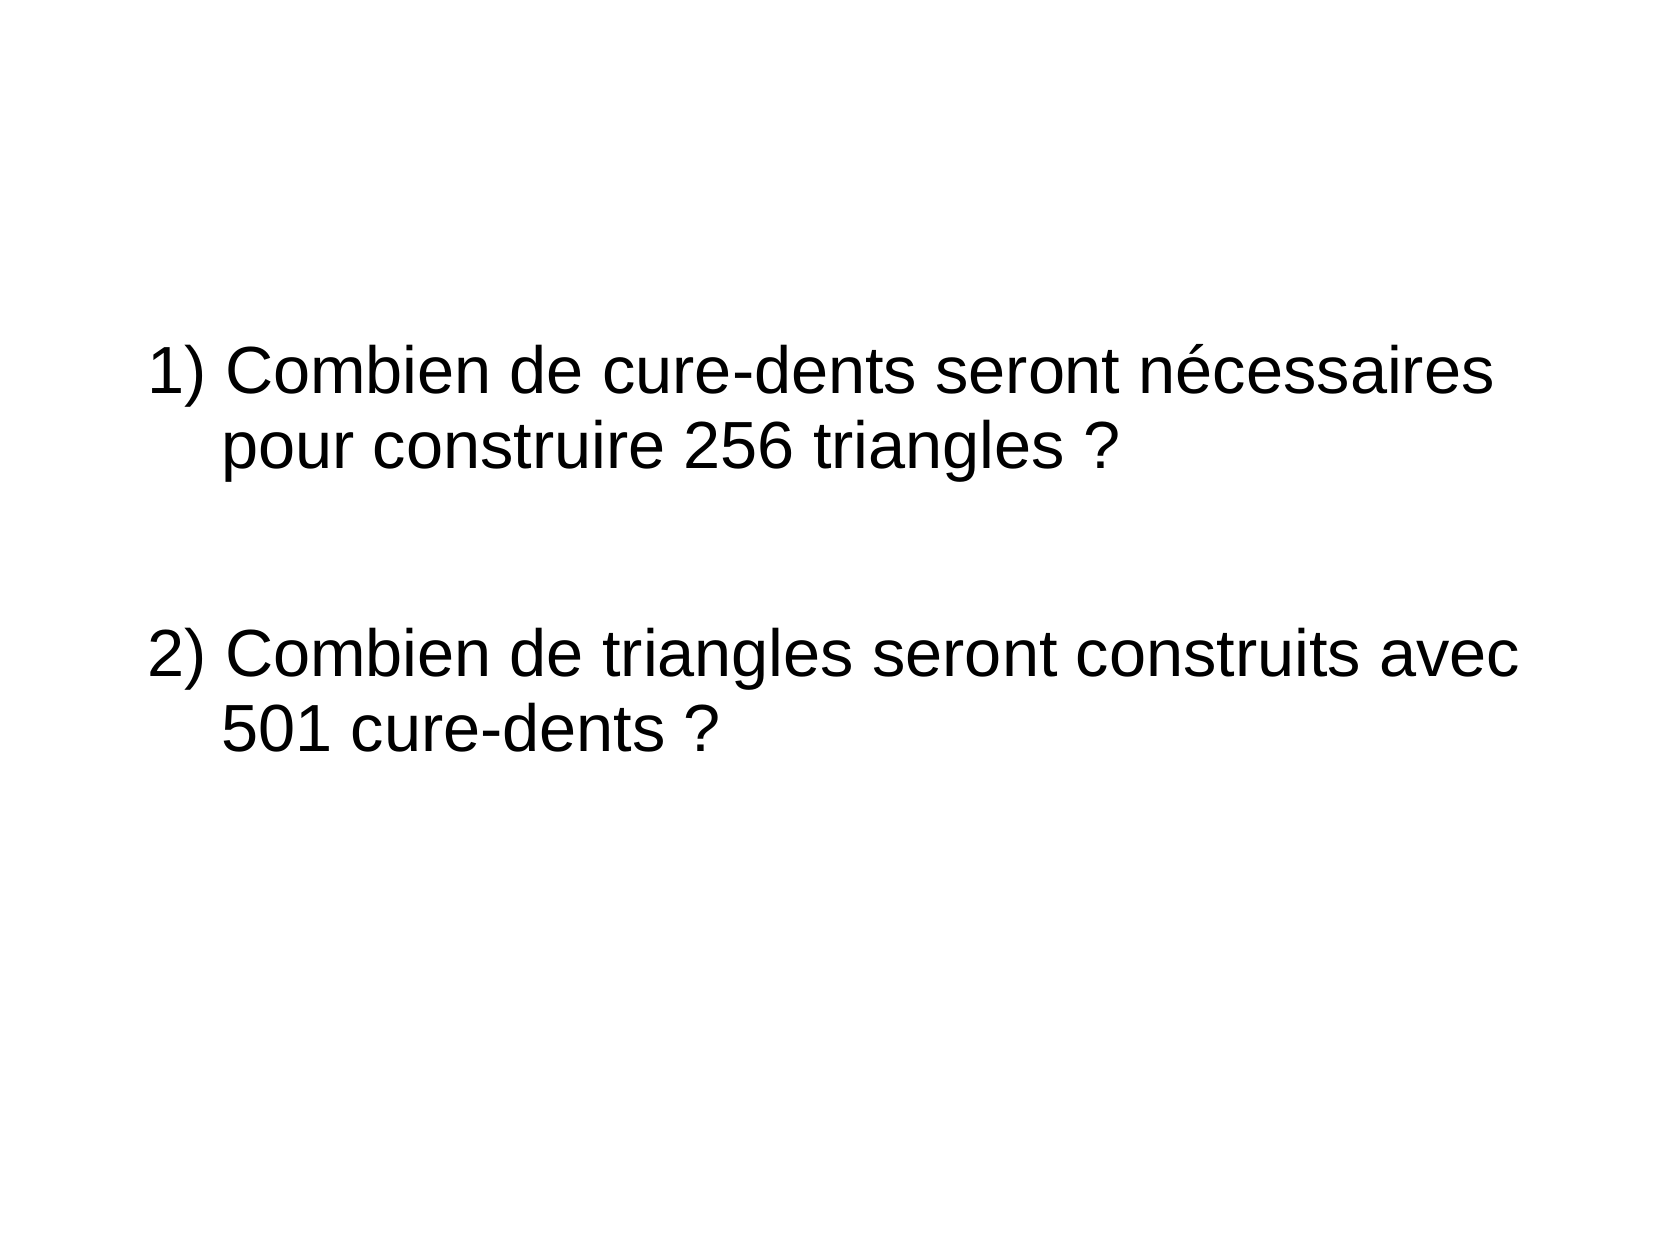

# 1) Combien de cure-dents seront nécessaires pour construire 256 triangles ?
2) Combien de triangles seront construits avec 501 cure-dents ?